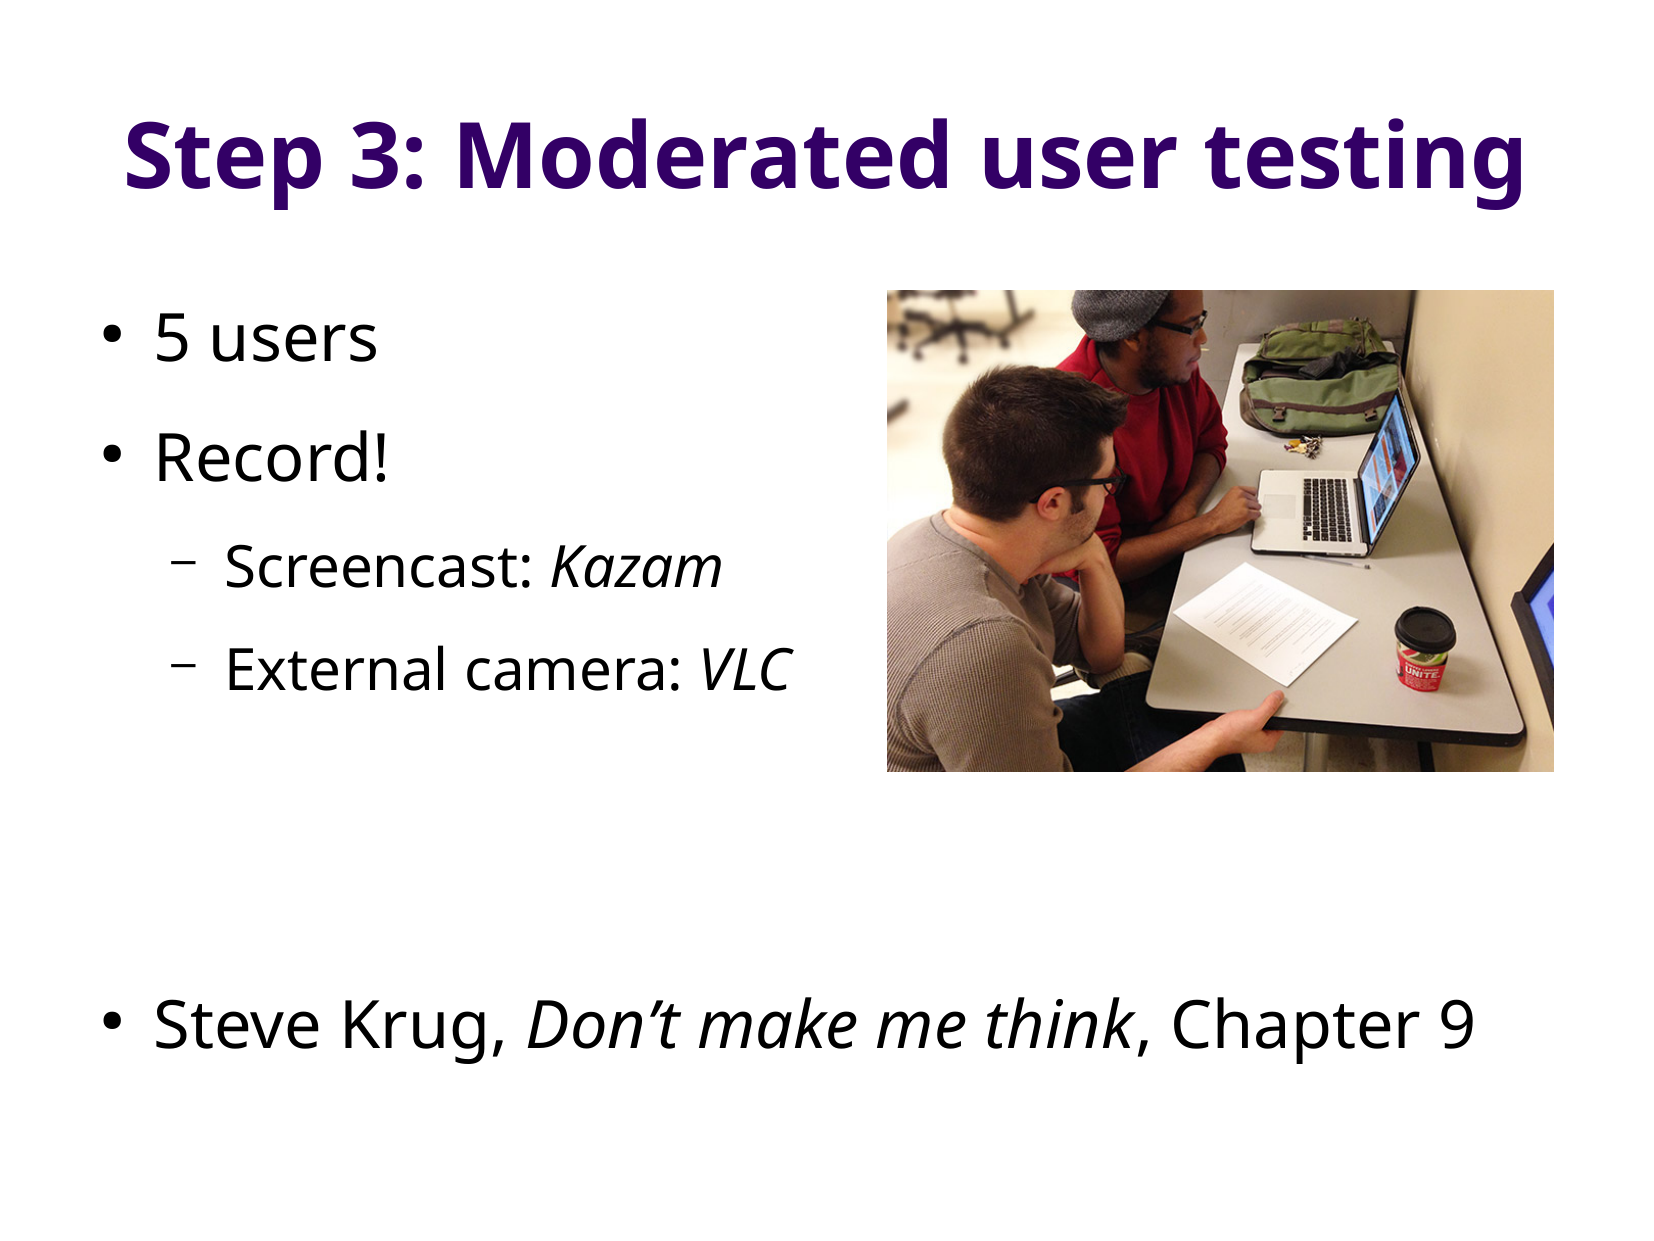

# Step 3: Moderated user testing
5 users
Record!
Screencast: Kazam
External camera: VLC
Steve Krug, Don’t make me think, Chapter 9